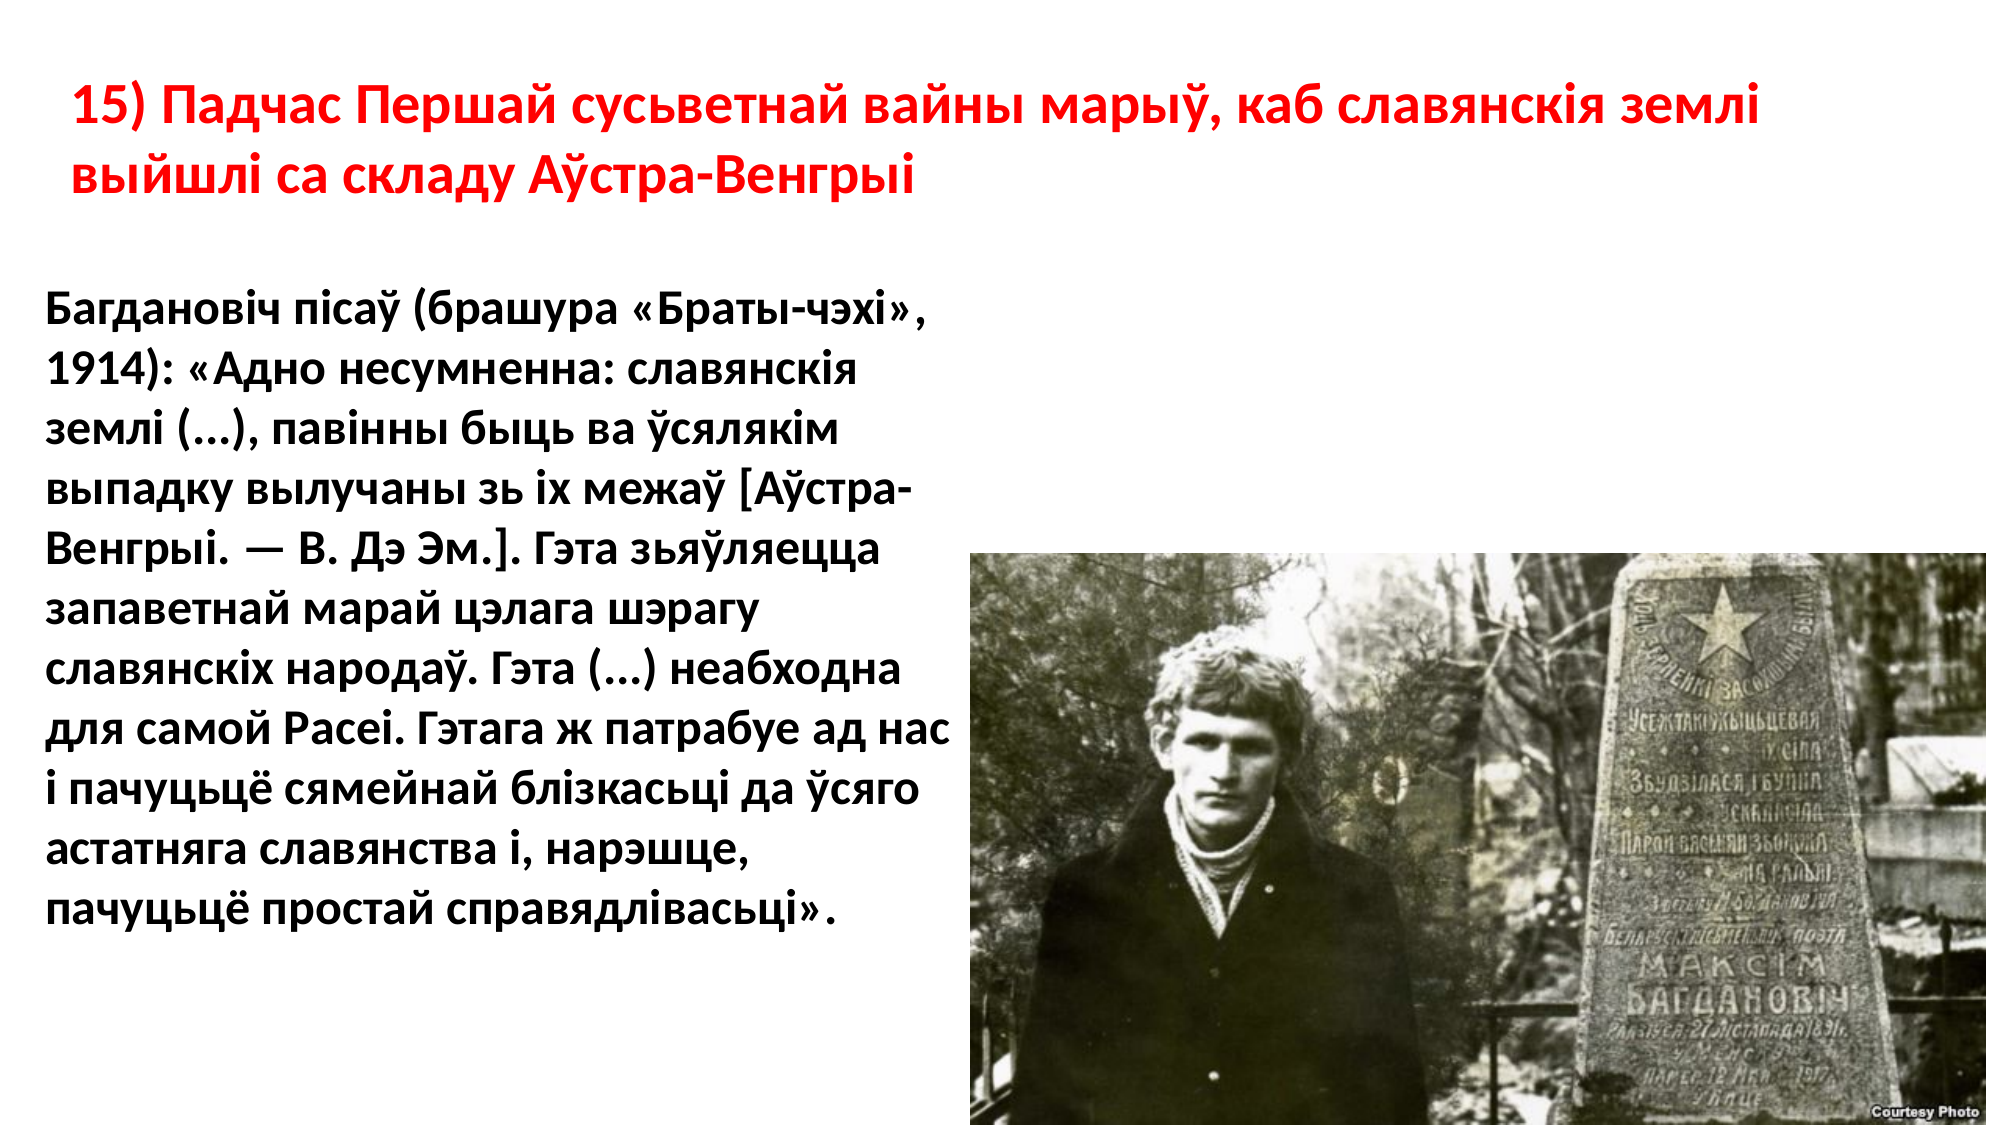

15) Падчас Першай сусьветнай вайны марыў, каб славянскія землі выйшлі са складу Аўстра-Венгрыі
Багдановіч пісаў (брашура «Браты-чэхі», 1914): «Адно несумненна: славянскія землі (...), павінны быць ва ўсялякім выпадку вылучаны зь іх межаў [Аўстра-Венгрыі. — В. Дэ Эм.]. Гэта зьяўляецца запаветнай марай цэлага шэрагу славянскіх народаў. Гэта (...) неабходна для самой Расеі. Гэтага ж патрабуе ад нас і пачуцьцё сямейнай блізкасьці да ўсяго астатняга славянства і, нарэшце, пачуцьцё простай справядлівасьці».